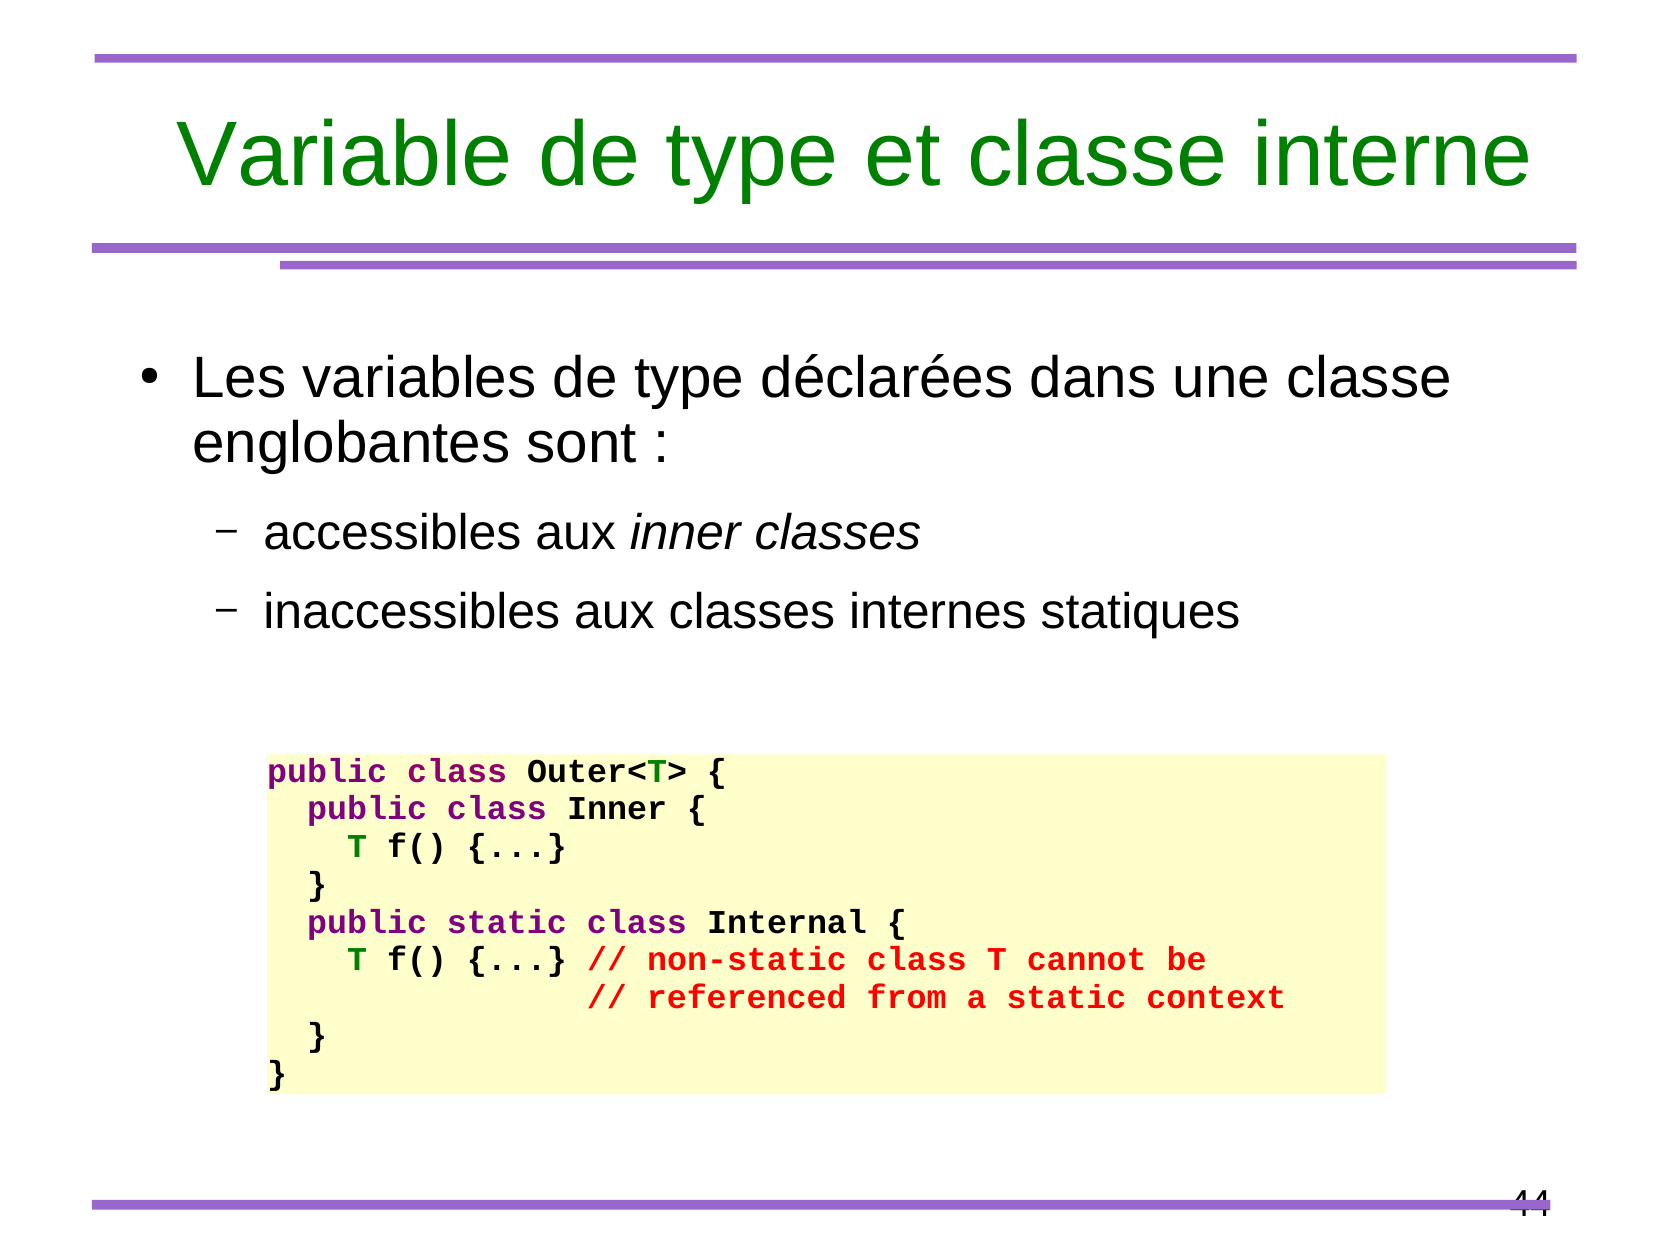

# Variable de type et classe interne
Les variables de type déclarées dans une classe englobantes sont :
accessibles aux inner classes
inaccessibles aux classes internes statiques
public class Outer<T> {
 public class Inner {
 T f() {...}
 }
 public static class Internal {
 T f() {...} // non-static class T cannot be
 // referenced from a static context
 }
}